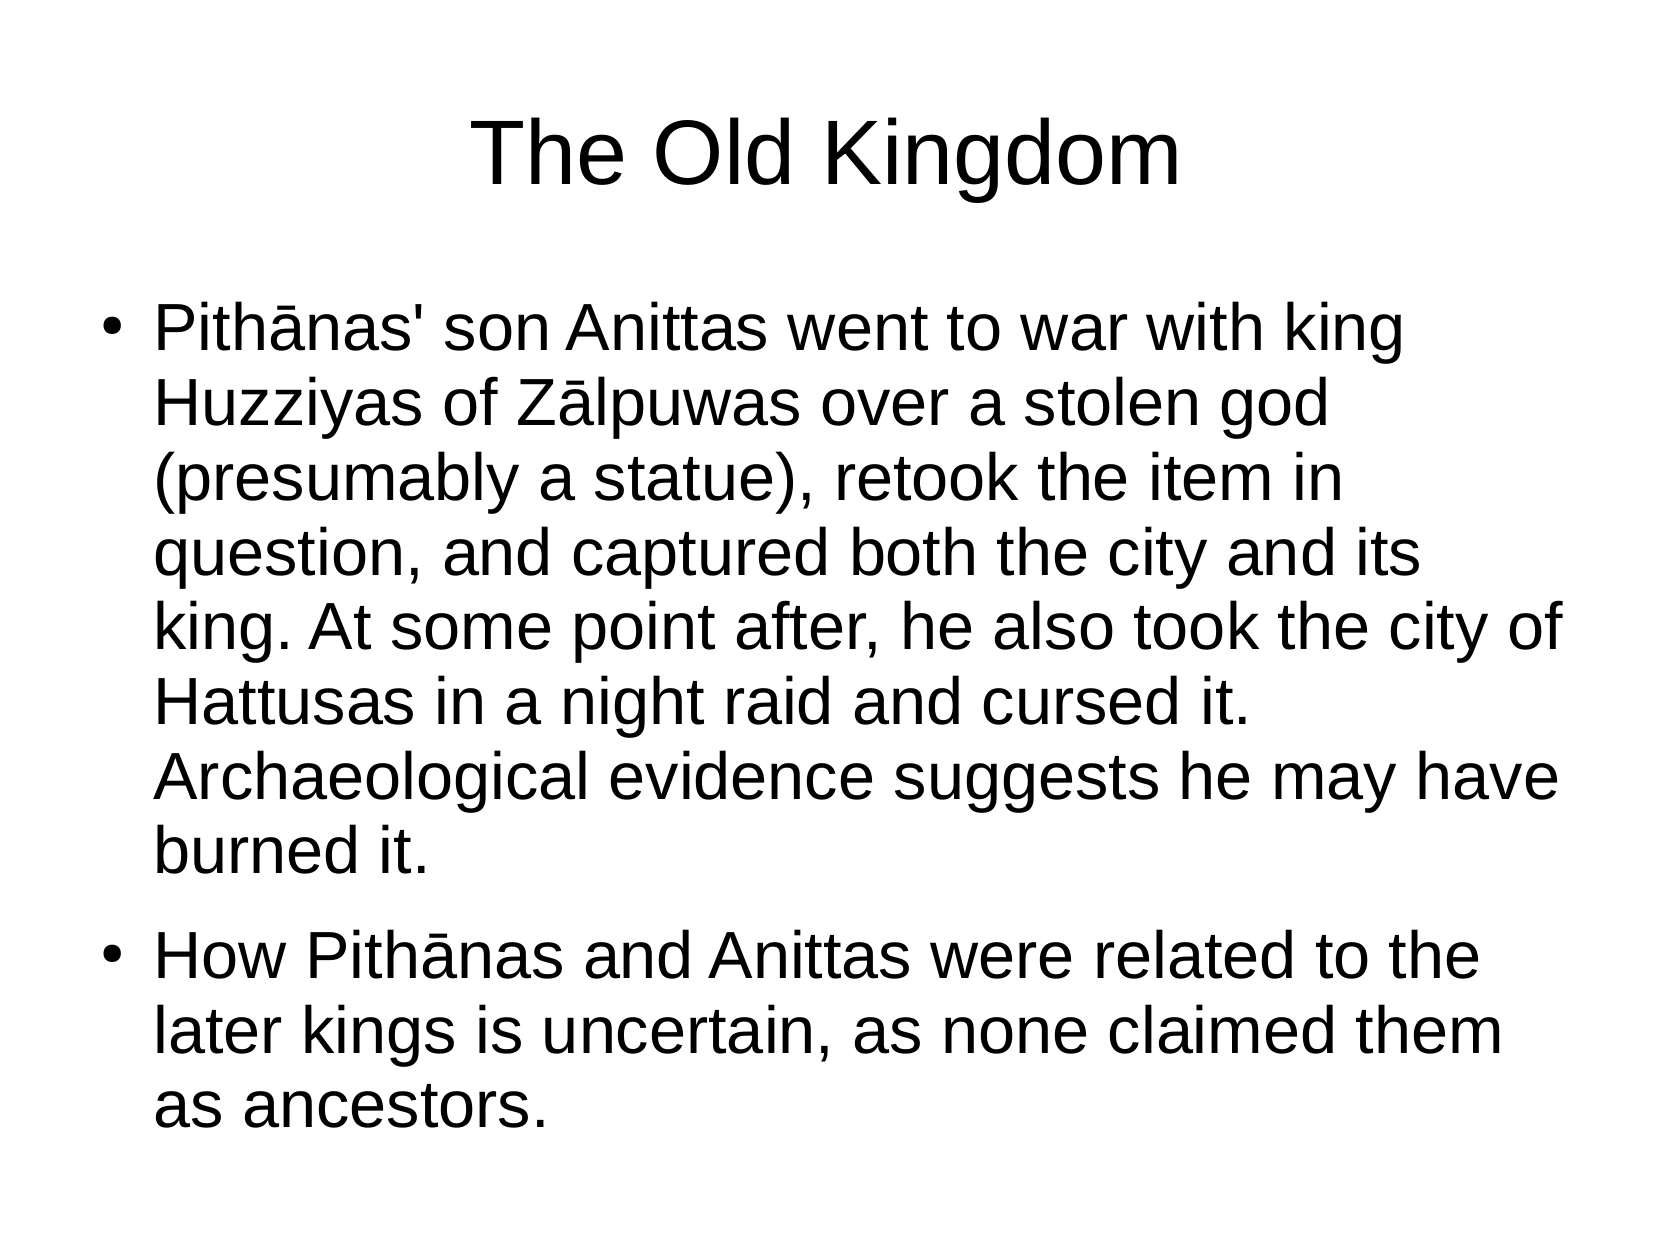

# The Old Kingdom
Pithānas' son Anittas went to war with king Huzziyas of Zālpuwas over a stolen god (presumably a statue), retook the item in question, and captured both the city and its king. At some point after, he also took the city of Hattusas in a night raid and cursed it. Archaeological evidence suggests he may have burned it.
How Pithānas and Anittas were related to the later kings is uncertain, as none claimed them as ancestors.